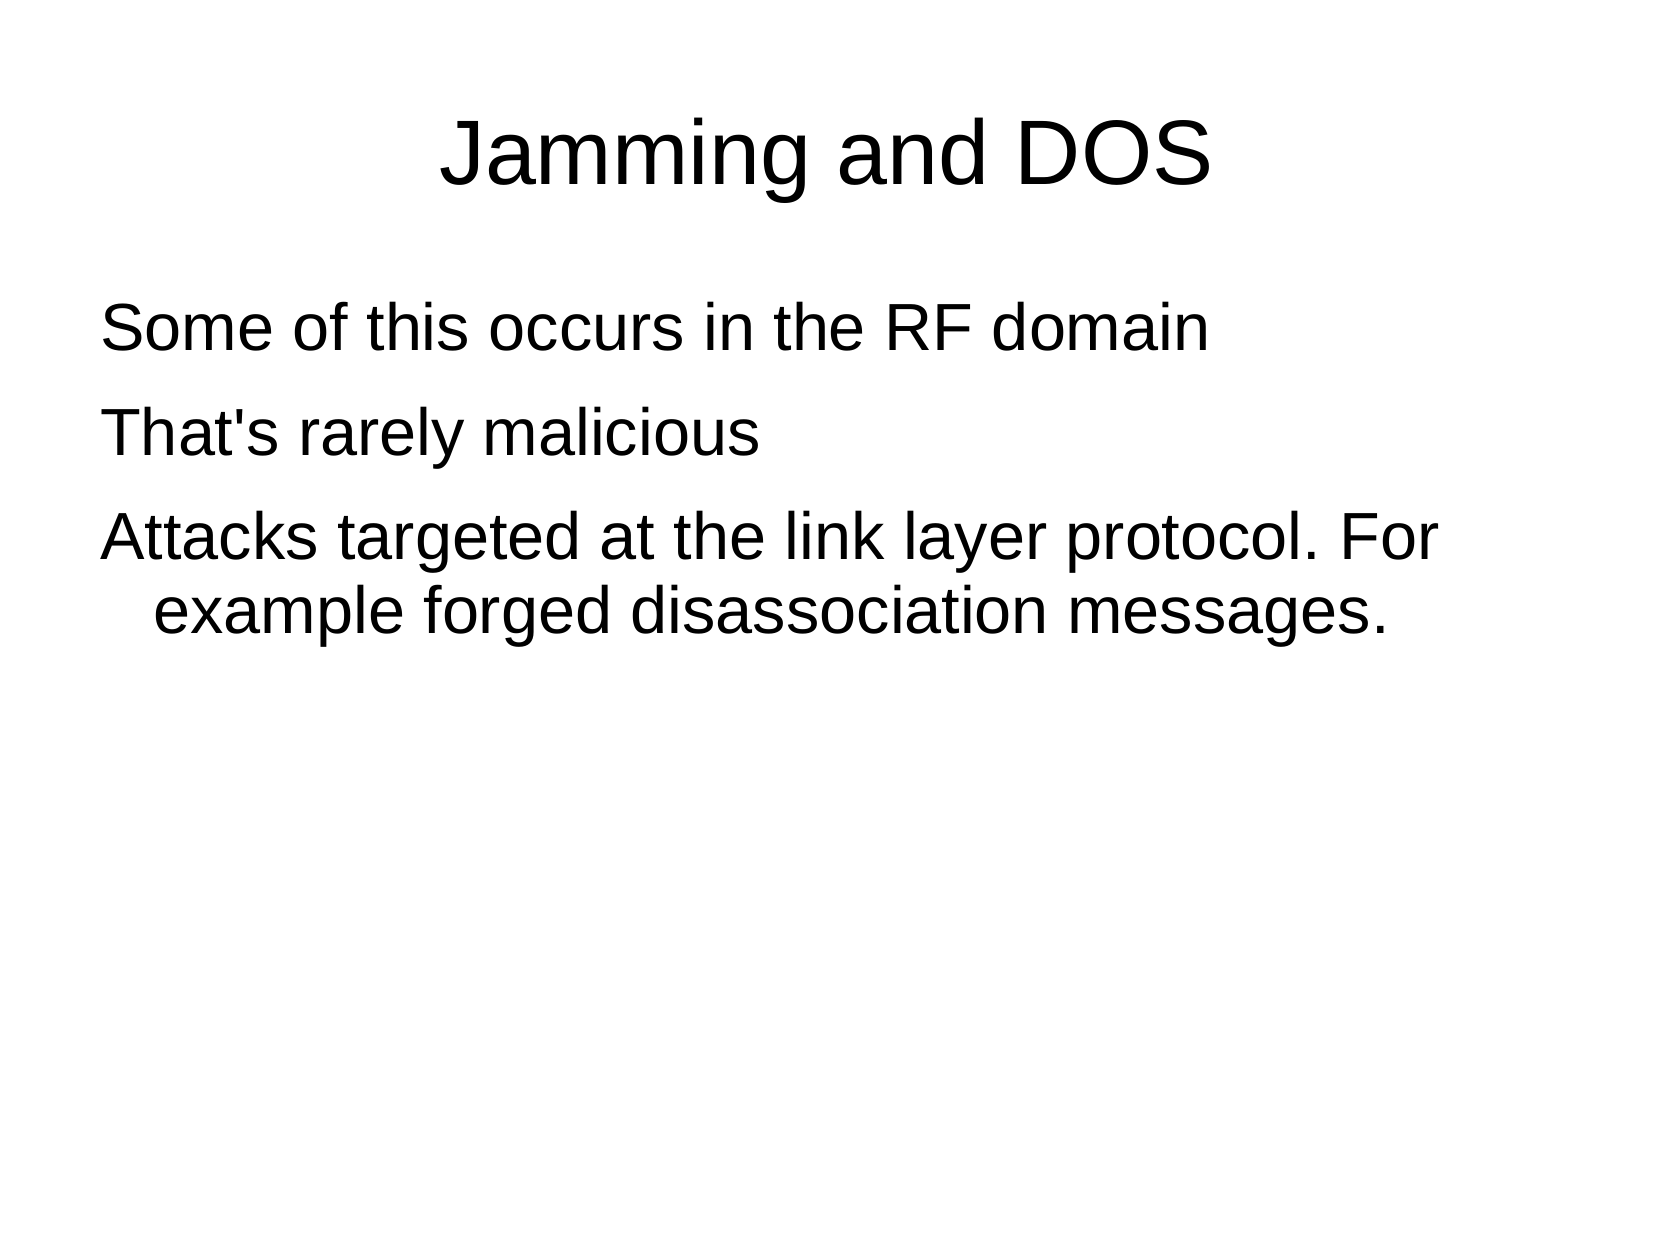

# Jamming and DOS
Some of this occurs in the RF domain
That's rarely malicious
Attacks targeted at the link layer protocol. For example forged disassociation messages.